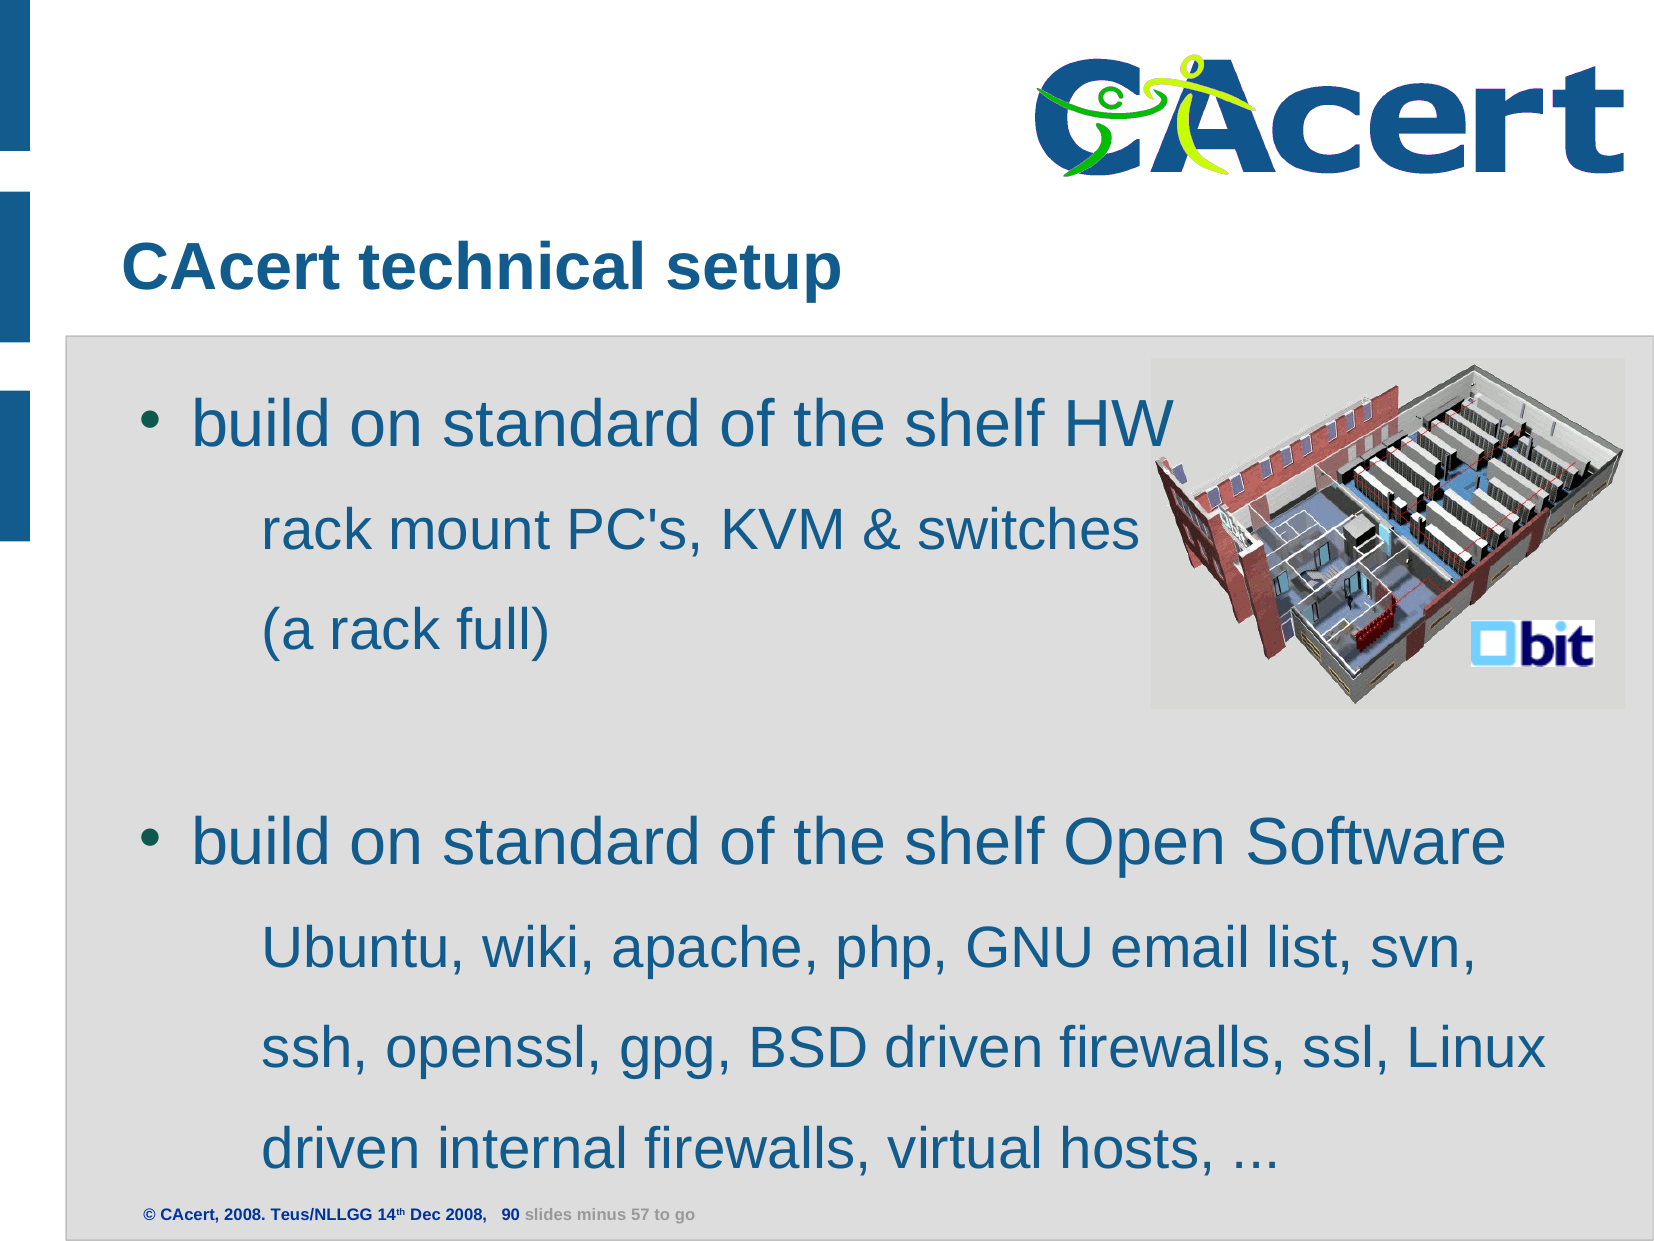

# CAcert technical setup
build on standard of the shelf HW
rack mount PC's, KVM & switches
(a rack full)
build on standard of the shelf Open Software
Ubuntu, wiki, apache, php, GNU email list, svn, ssh, openssl, gpg, BSD driven firewalls, ssl, Linux driven internal firewalls, virtual hosts, ...